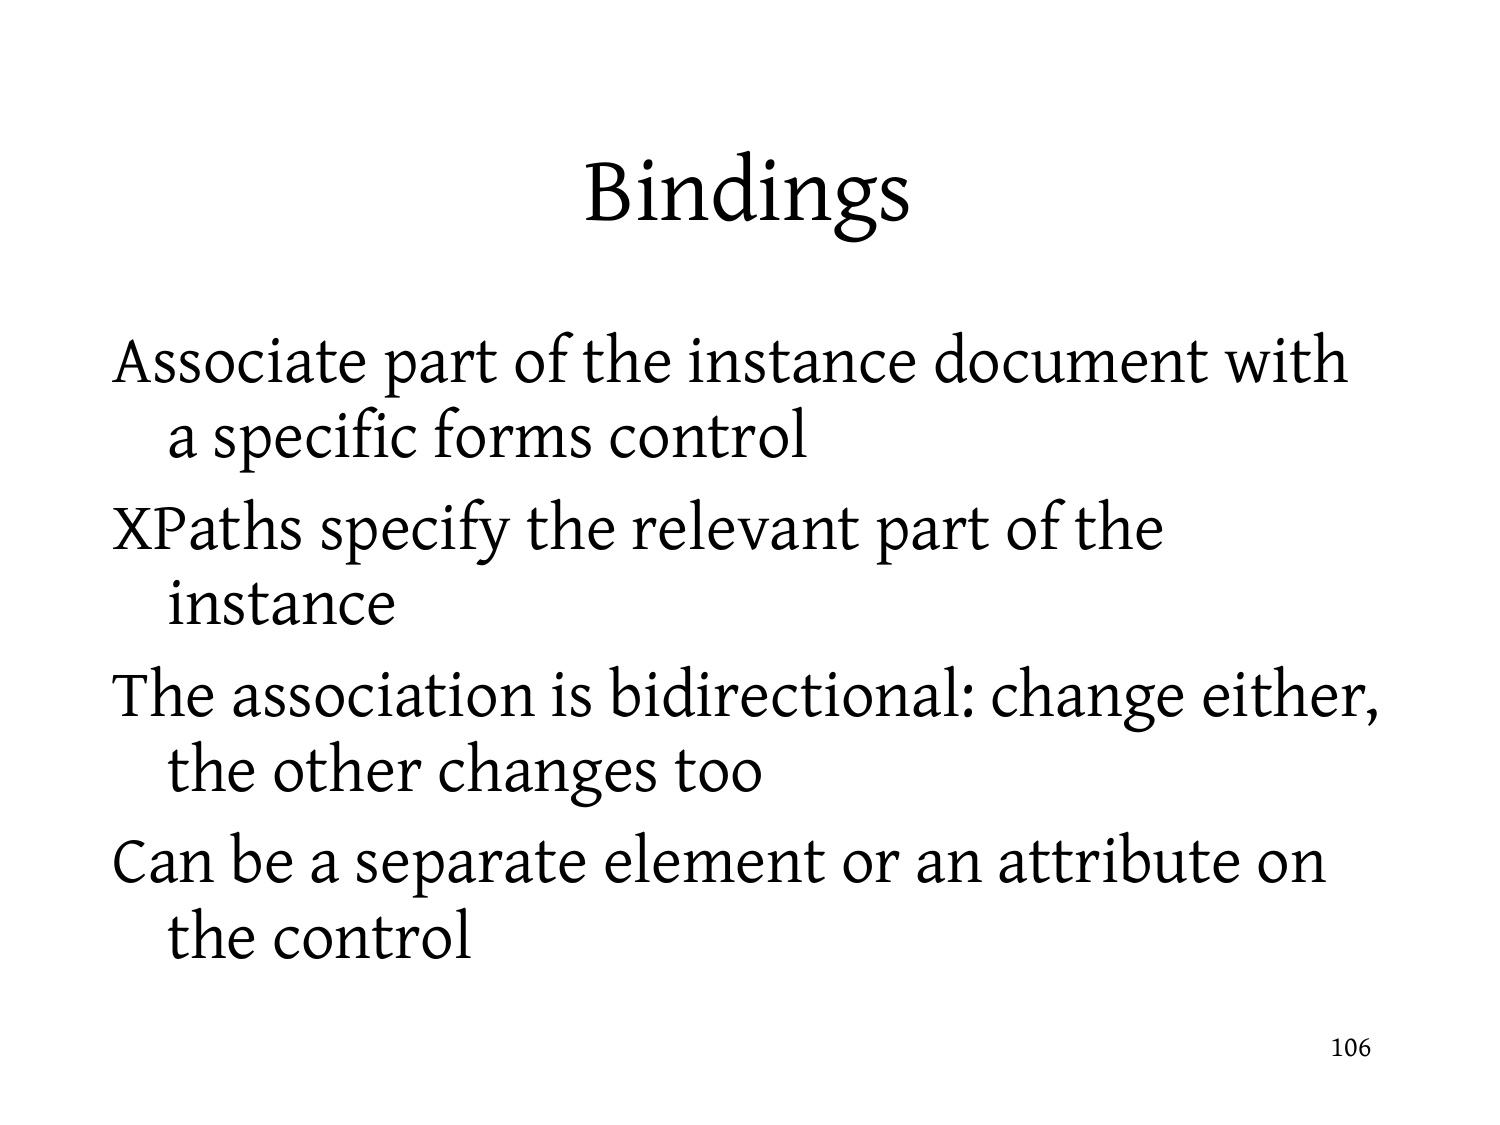

# Bindings
Associate part of the instance document with a specific forms control
XPaths specify the relevant part of the instance
The association is bidirectional: change either, the other changes too
Can be a separate element or an attribute on the control